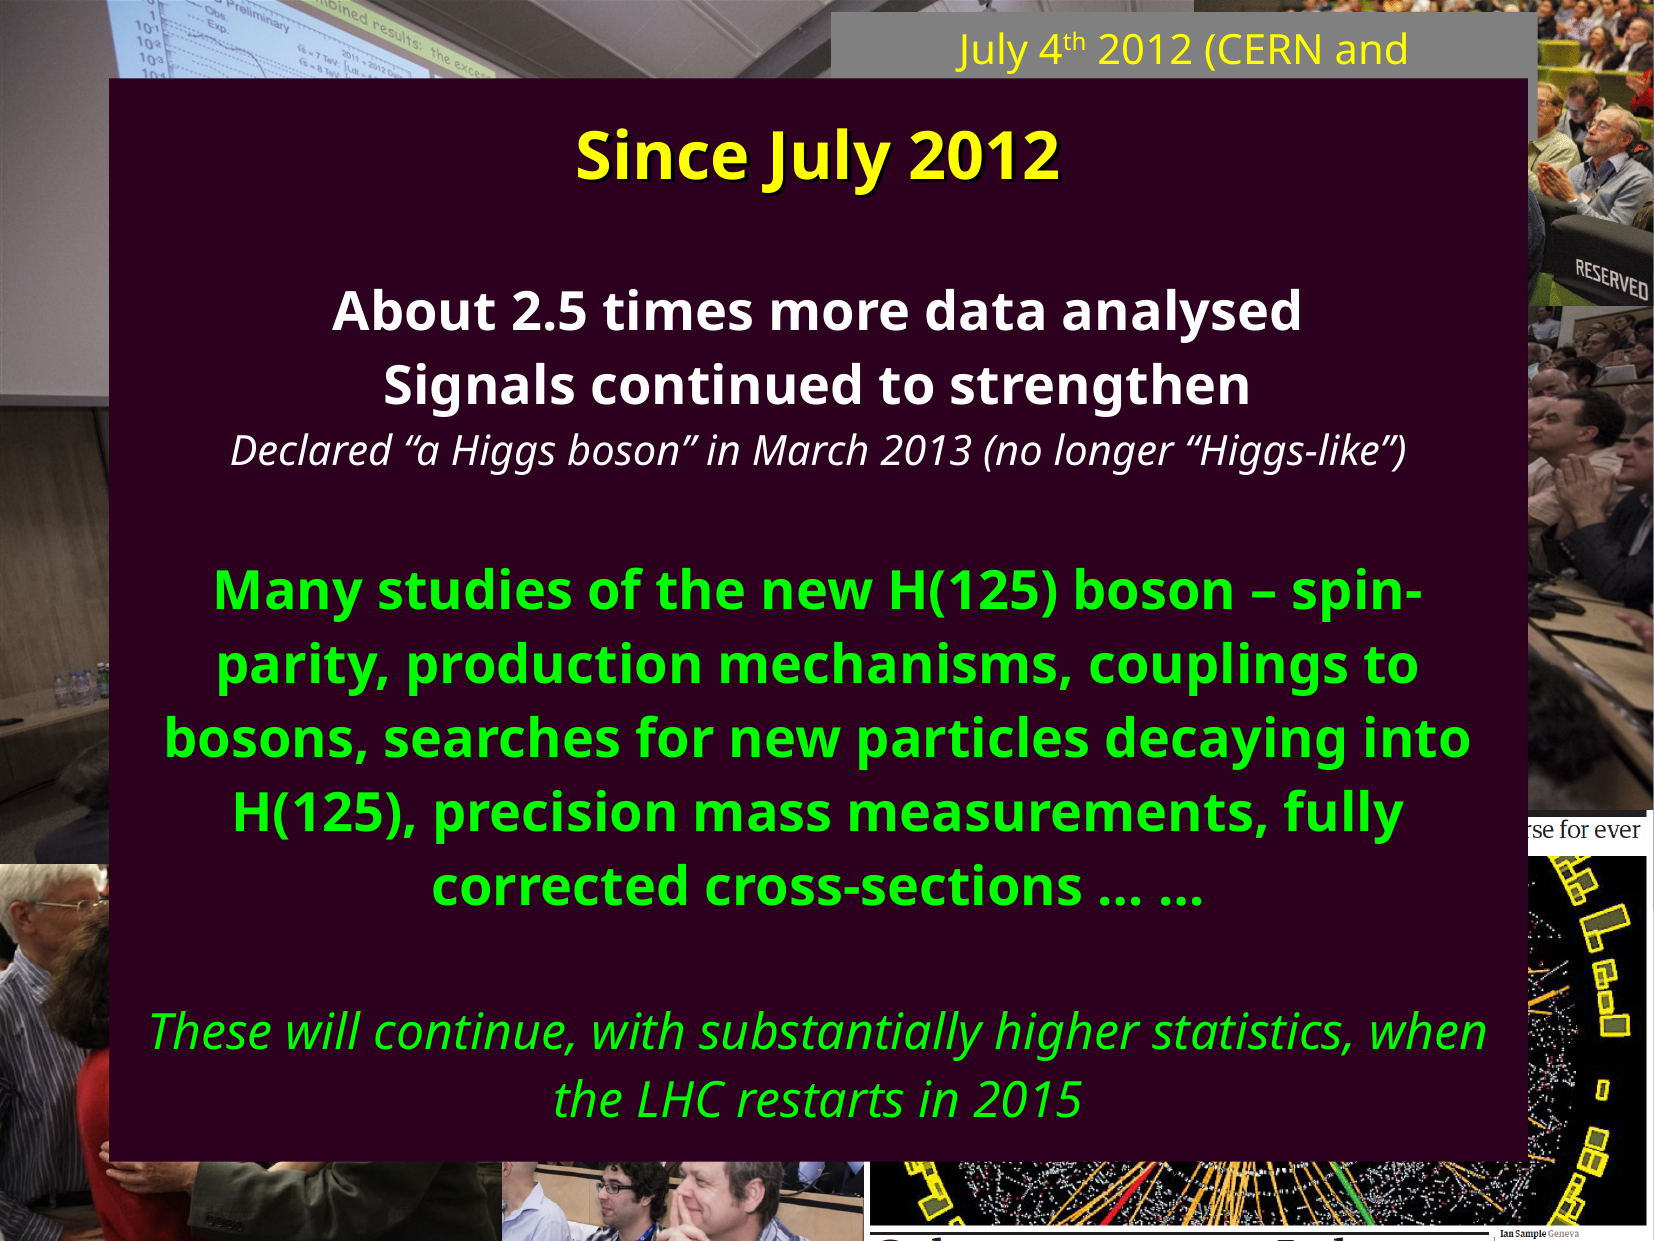

July 4th 2012 (CERN and Melbourne)
Since July 2012
About 2.5 times more data analysed
Signals continued to strengthen
Declared “a Higgs boson” in March 2013 (no longer “Higgs-like”)
Many studies of the new H(125) boson – spin-parity, production mechanisms, couplings to bosons, searches for new particles decaying into H(125), precision mass measurements, fully corrected cross-sections … …
These will continue, with substantially higher statistics, when the LHC restarts in 2015